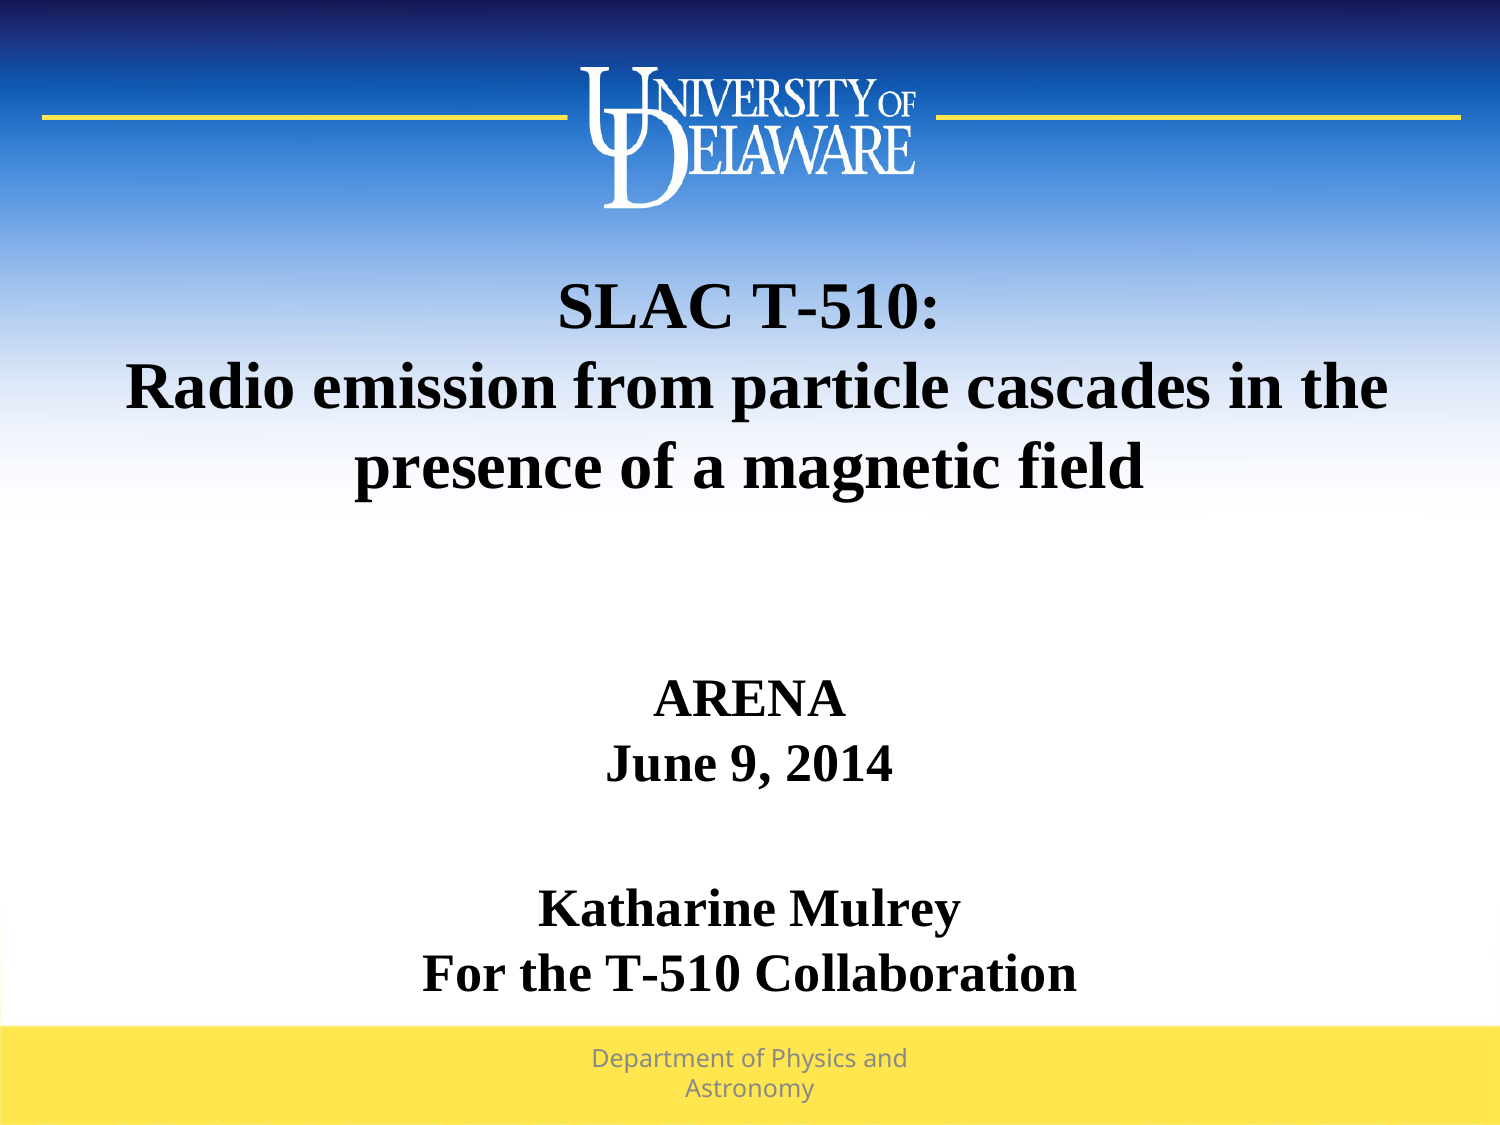

SLAC T-510:
 Radio emission from particle cascades in the presence of a magnetic field
ARENA
June 9, 2014
Katharine Mulrey
For the T-510 Collaboration
Department of Physics and Astronomy